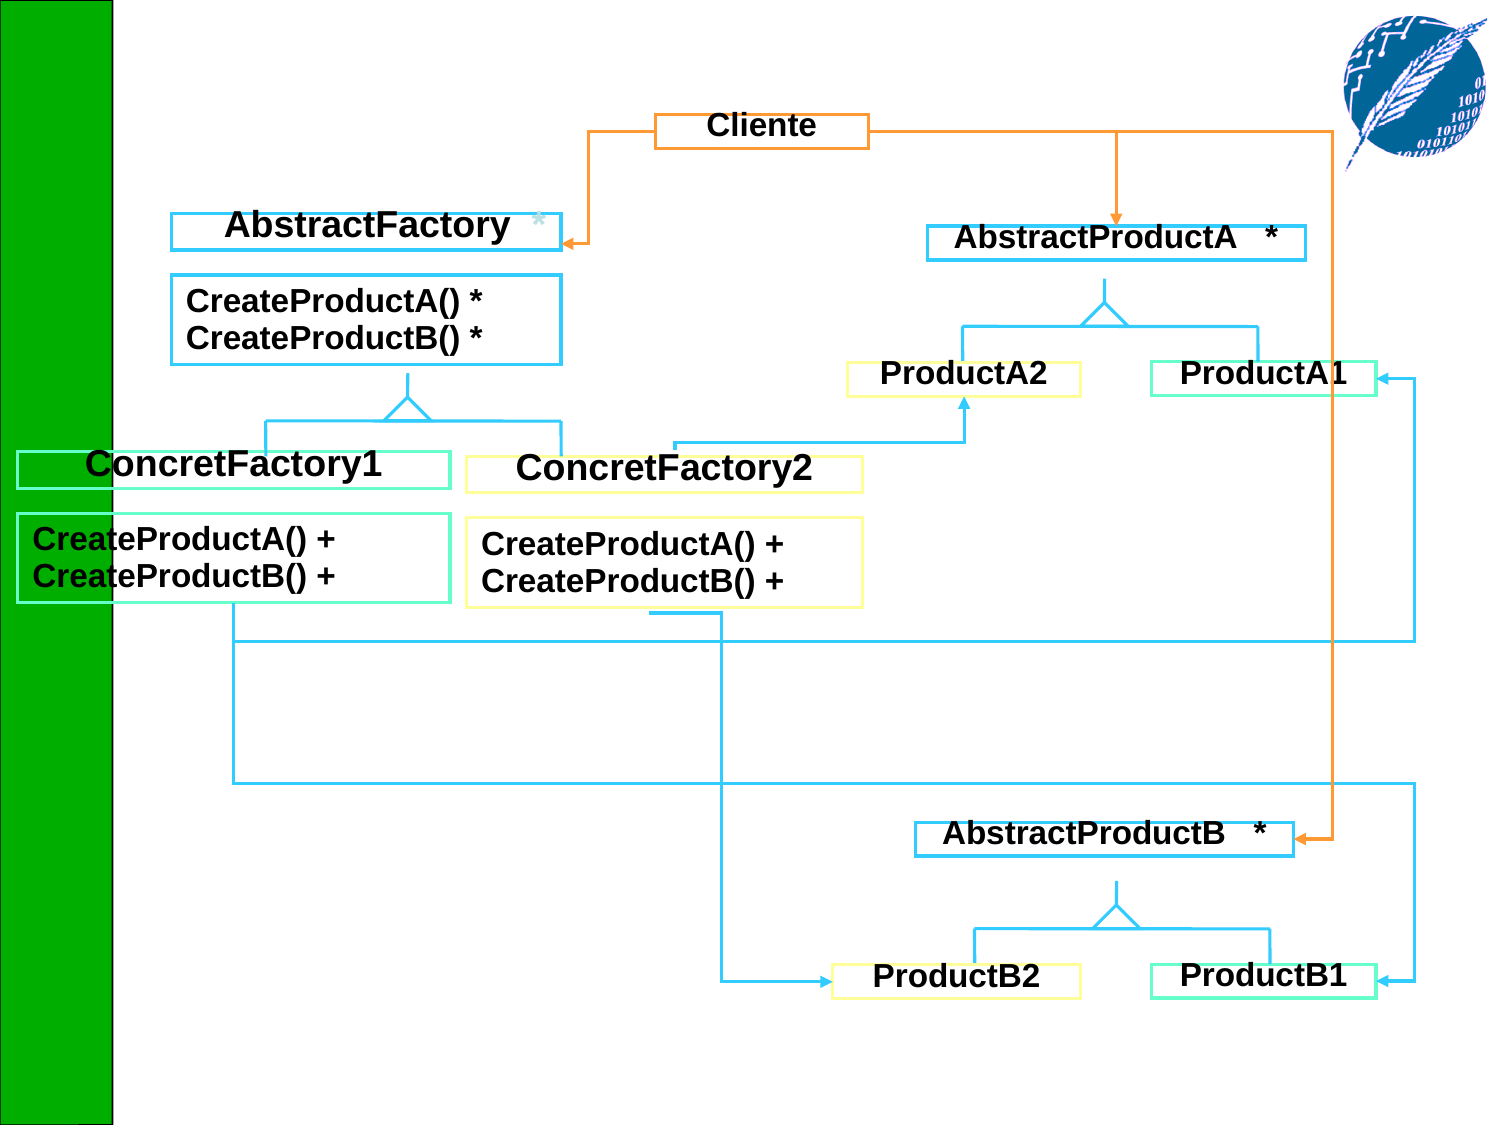

Cliente
AbstractFactory *
CreateProductA() *
CreateProductB() *
AbstractProductA *
ProductA1
ProductA2
ConcretFactory1
CreateProductA() +
CreateProductB() +
ConcretFactory2
CreateProductA() +
CreateProductB() +
ProductB2
AbstractProductB *
ProductB1